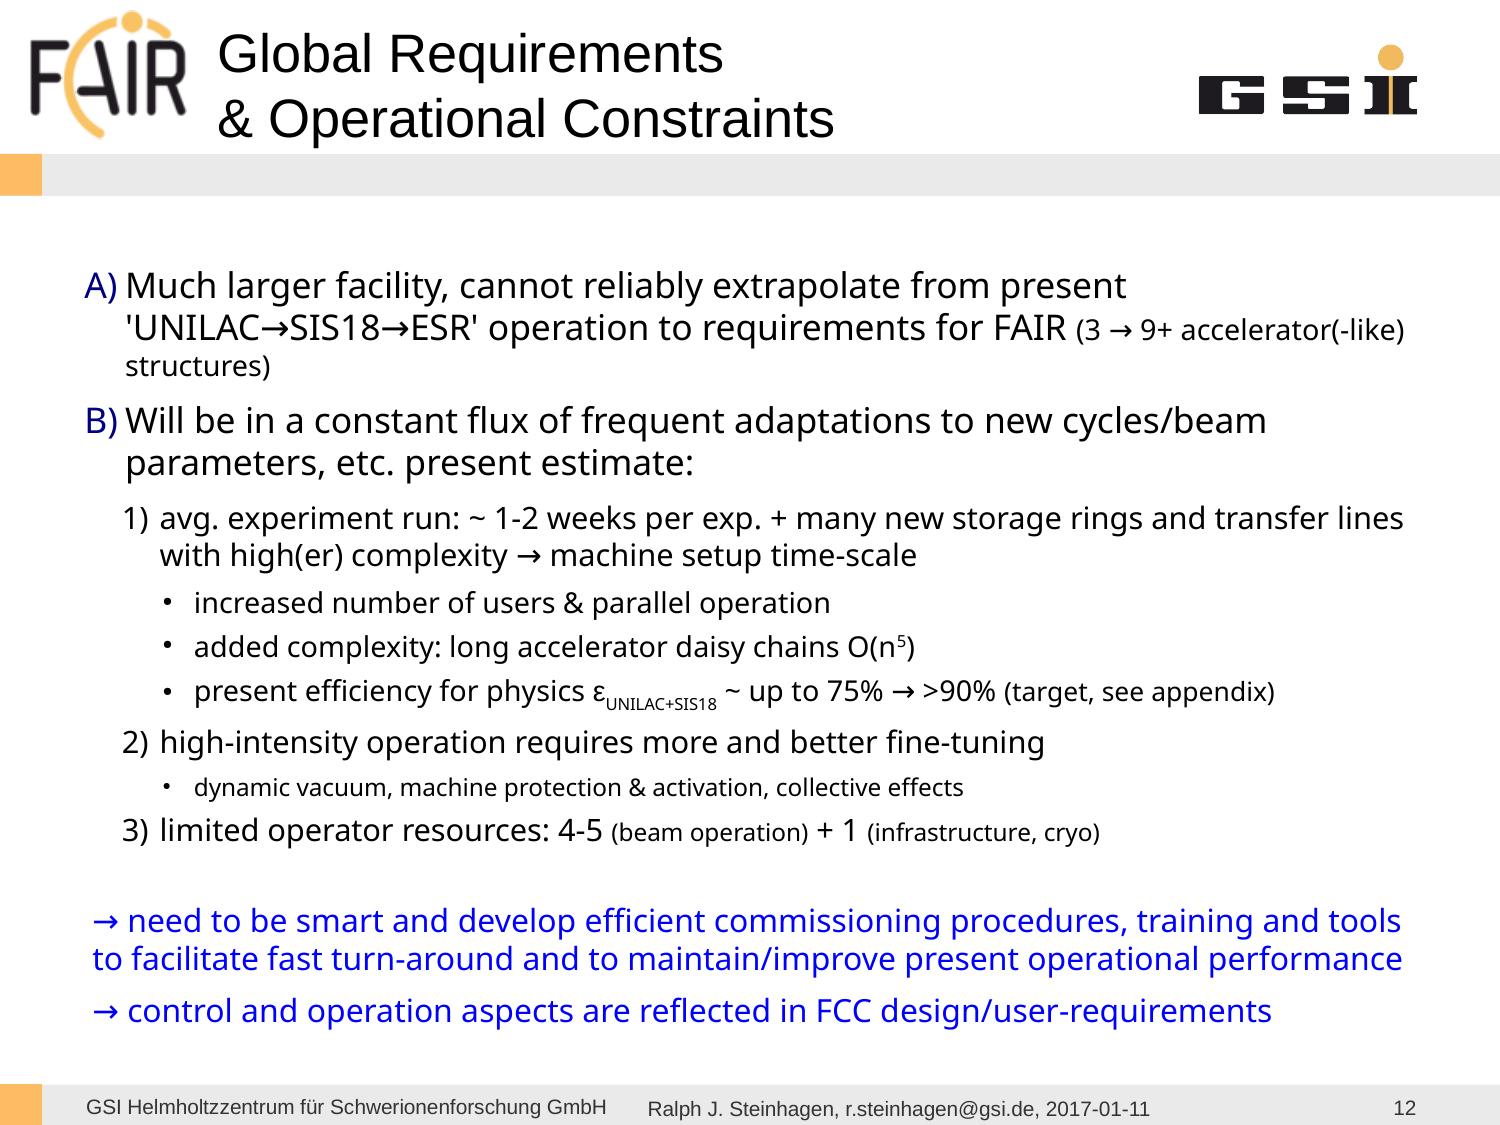

# Global Requirements & Operational Constraints
Much larger facility, cannot reliably extrapolate from present 'UNILAC→SIS18→ESR' operation to requirements for FAIR (3 → 9+ accelerator(‑like) structures)
Will be in a constant flux of frequent adaptations to new cycles/beam parameters, etc. present estimate:
avg. experiment run: ~ 1-2 weeks per exp. + many new storage rings and transfer lines with high(er) complexity → machine setup time-scale
increased number of users & parallel operation
added complexity: long accelerator daisy chains O(n5)
present efficiency for physics εUNILAC+SIS18 ~ up to 75% → >90% (target, see appendix)
high-intensity operation requires more and better fine-tuning
dynamic vacuum, machine protection & activation, collective effects
limited operator resources: 4-5 (beam operation) + 1 (infrastructure, cryo)
→ need to be smart and develop efficient commissioning procedures, training and tools to facilitate fast turn-around and to maintain/improve present operational performance
→ control and operation aspects are reflected in FCC design/user-requirements